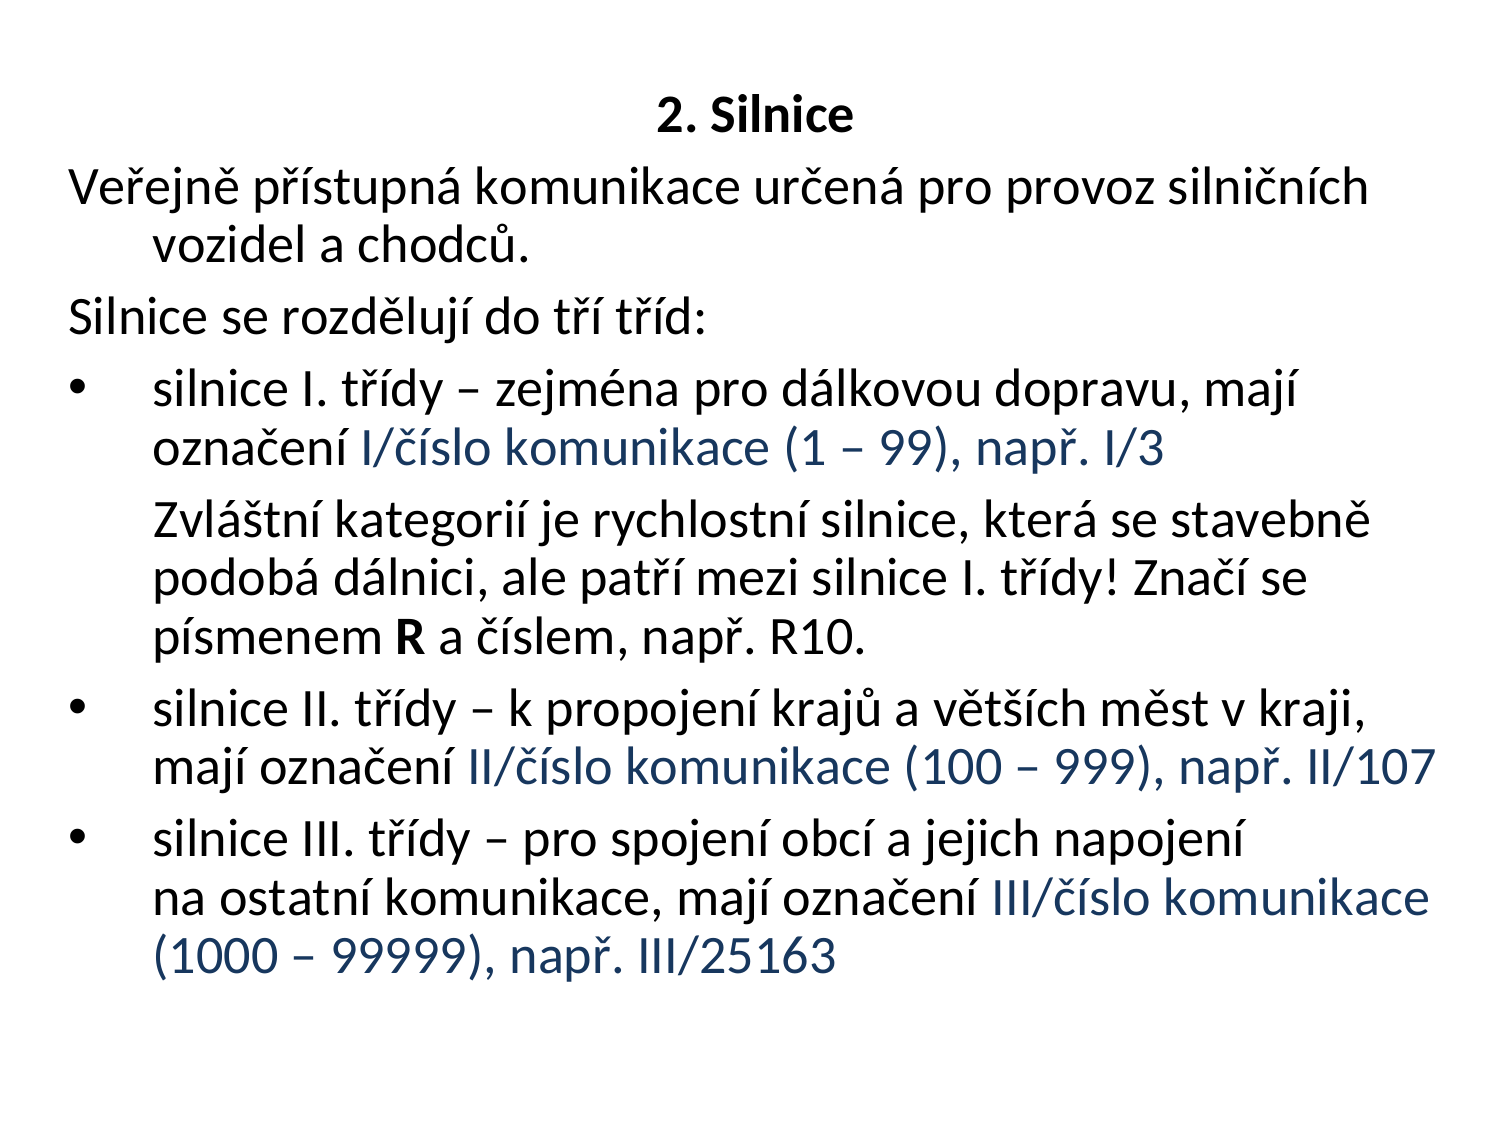

# 2. Silnice
Veřejně přístupná komunikace určená pro provoz silničních vozidel a chodců.
Silnice se rozdělují do tří tříd:
silnice I. třídy – zejména pro dálkovou dopravu, mají označení I/číslo komunikace (1 – 99), např. I/3
 Zvláštní kategorií je rychlostní silnice, která se stavebně podobá dálnici, ale patří mezi silnice I. třídy! Značí se písmenem R a číslem, např. R10.
silnice II. třídy – k propojení krajů a větších měst v kraji, mají označení II/číslo komunikace (100 – 999), např. II/107
silnice III. třídy – pro spojení obcí a jejich napojení
na ostatní komunikace, mají označení III/číslo komunikace (1000 – 99999), např. III/25163